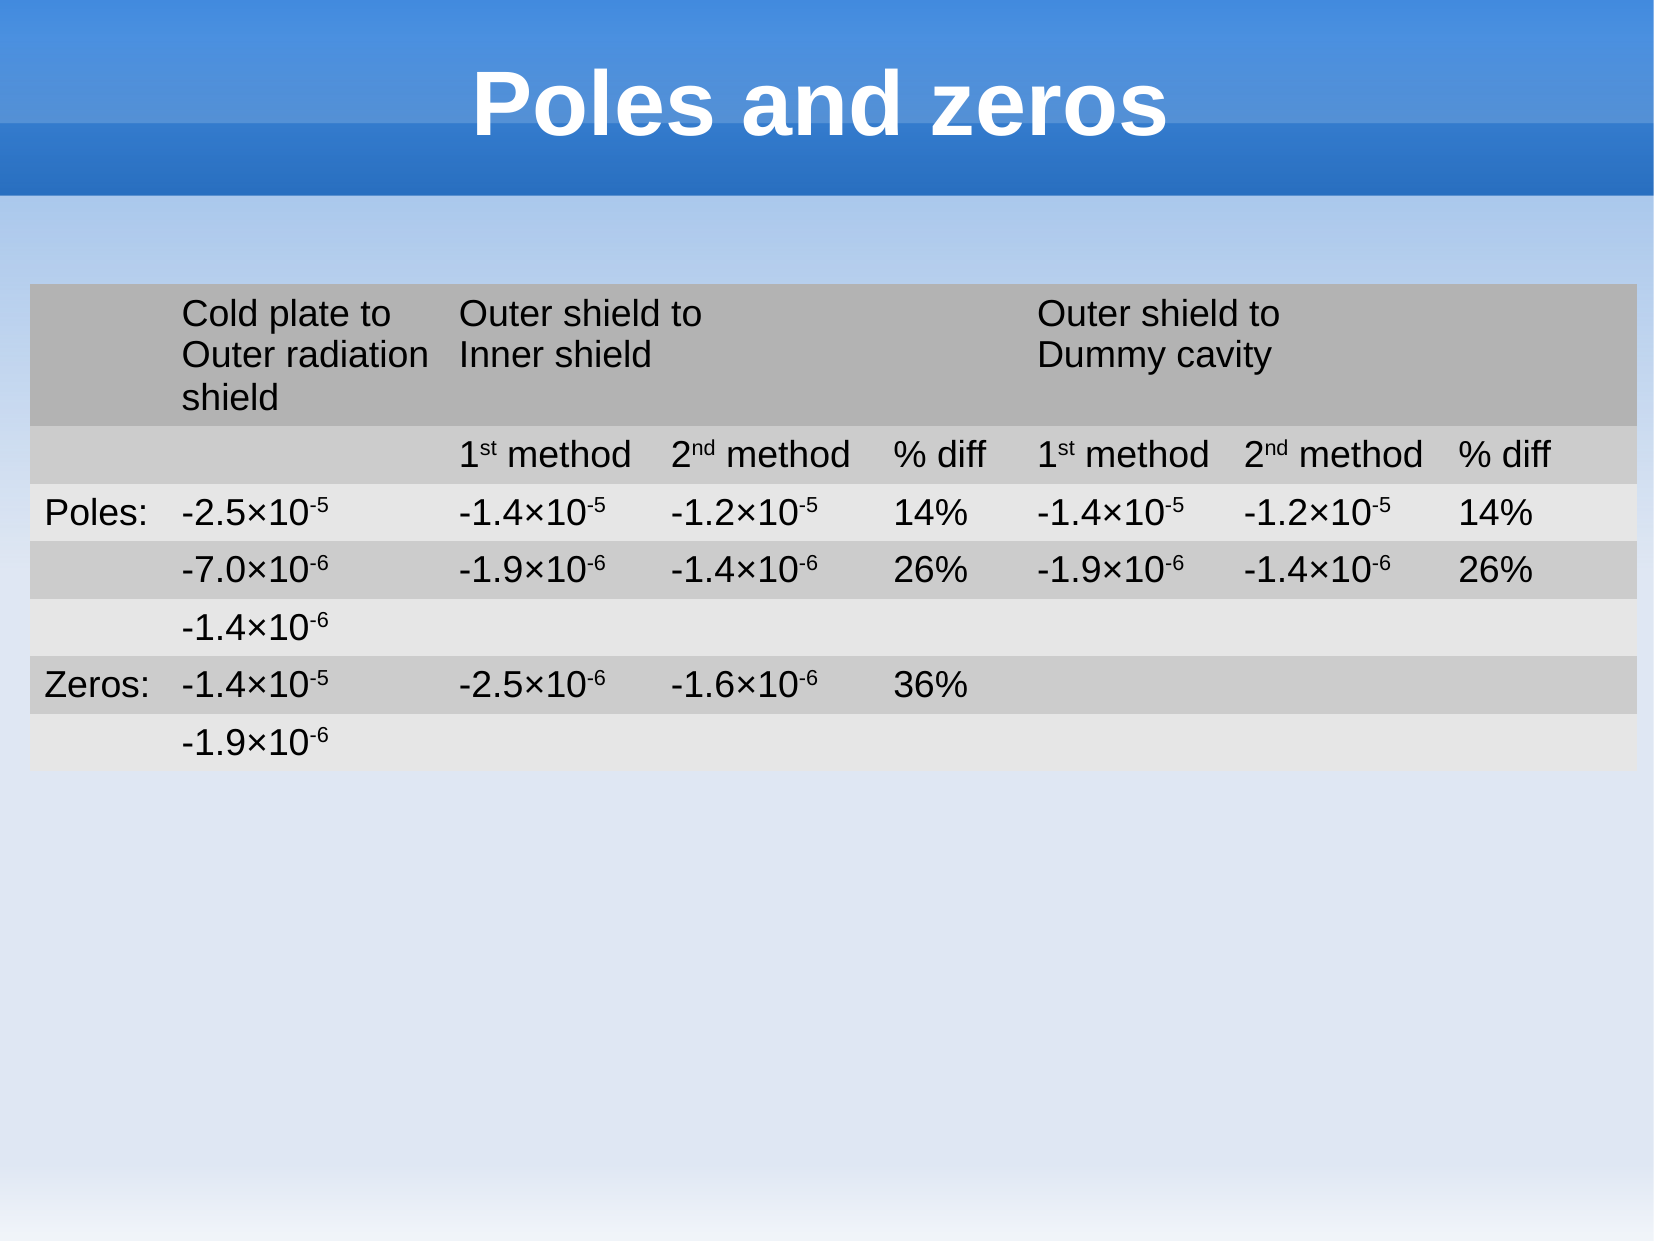

# Poles and zeros
| | Cold plate to Outer radiation shield | Outer shield to Inner shield | | | Outer shield to Dummy cavity | | |
| --- | --- | --- | --- | --- | --- | --- | --- |
| | | 1st method | 2nd method | % diff | 1st method | 2nd method | % diff |
| Poles: | -2.5×10-5 | -1.4×10-5 | -1.2×10-5 | 14% | -1.4×10-5 | -1.2×10-5 | 14% |
| | -7.0×10-6 | -1.9×10-6 | -1.4×10-6 | 26% | -1.9×10-6 | -1.4×10-6 | 26% |
| | -1.4×10-6 | | | | | | |
| Zeros: | -1.4×10-5 | -2.5×10-6 | -1.6×10-6 | 36% | | | |
| | -1.9×10-6 | | | | | | |